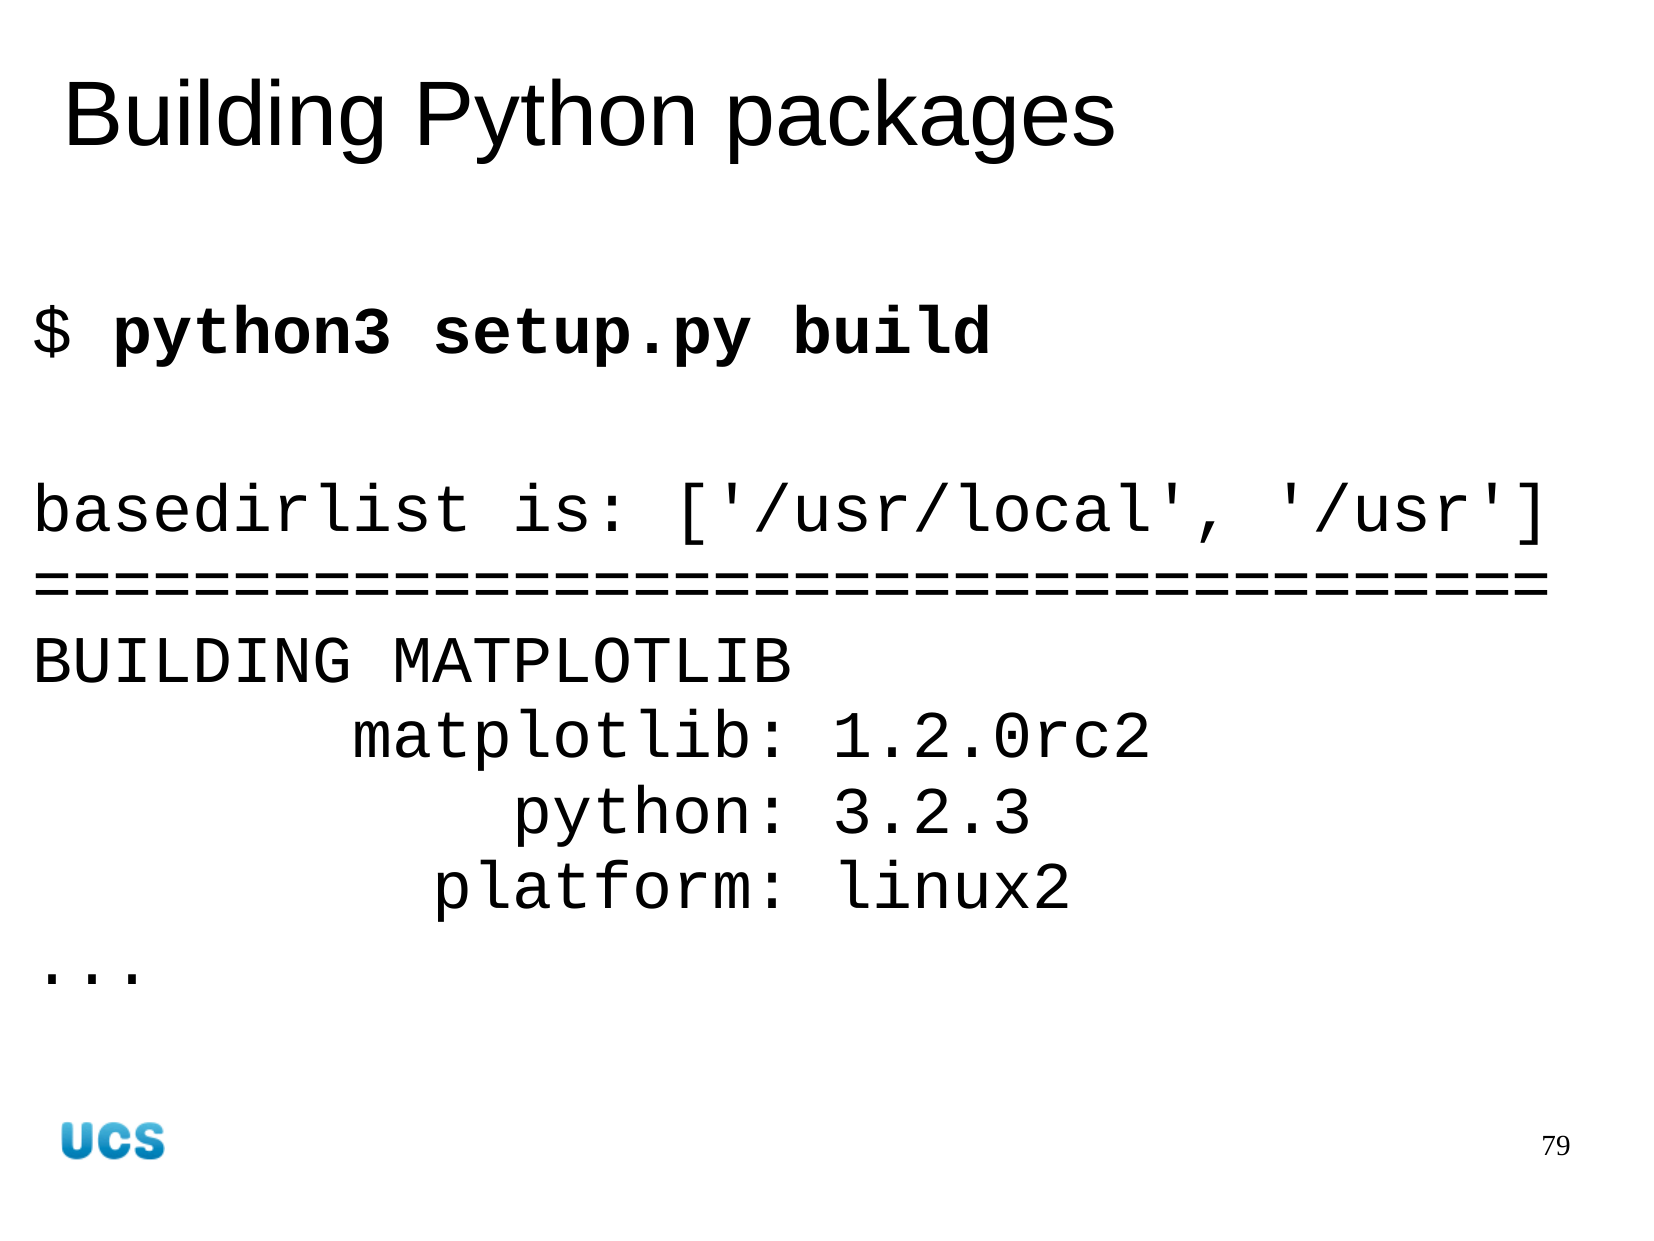

Building Python packages
$ python3 setup.py build
basedirlist is: ['/usr/local', '/usr']
======================================
BUILDING MATPLOTLIB
 matplotlib: 1.2.0rc2
 python: 3.2.3
 platform: linux2
...
79